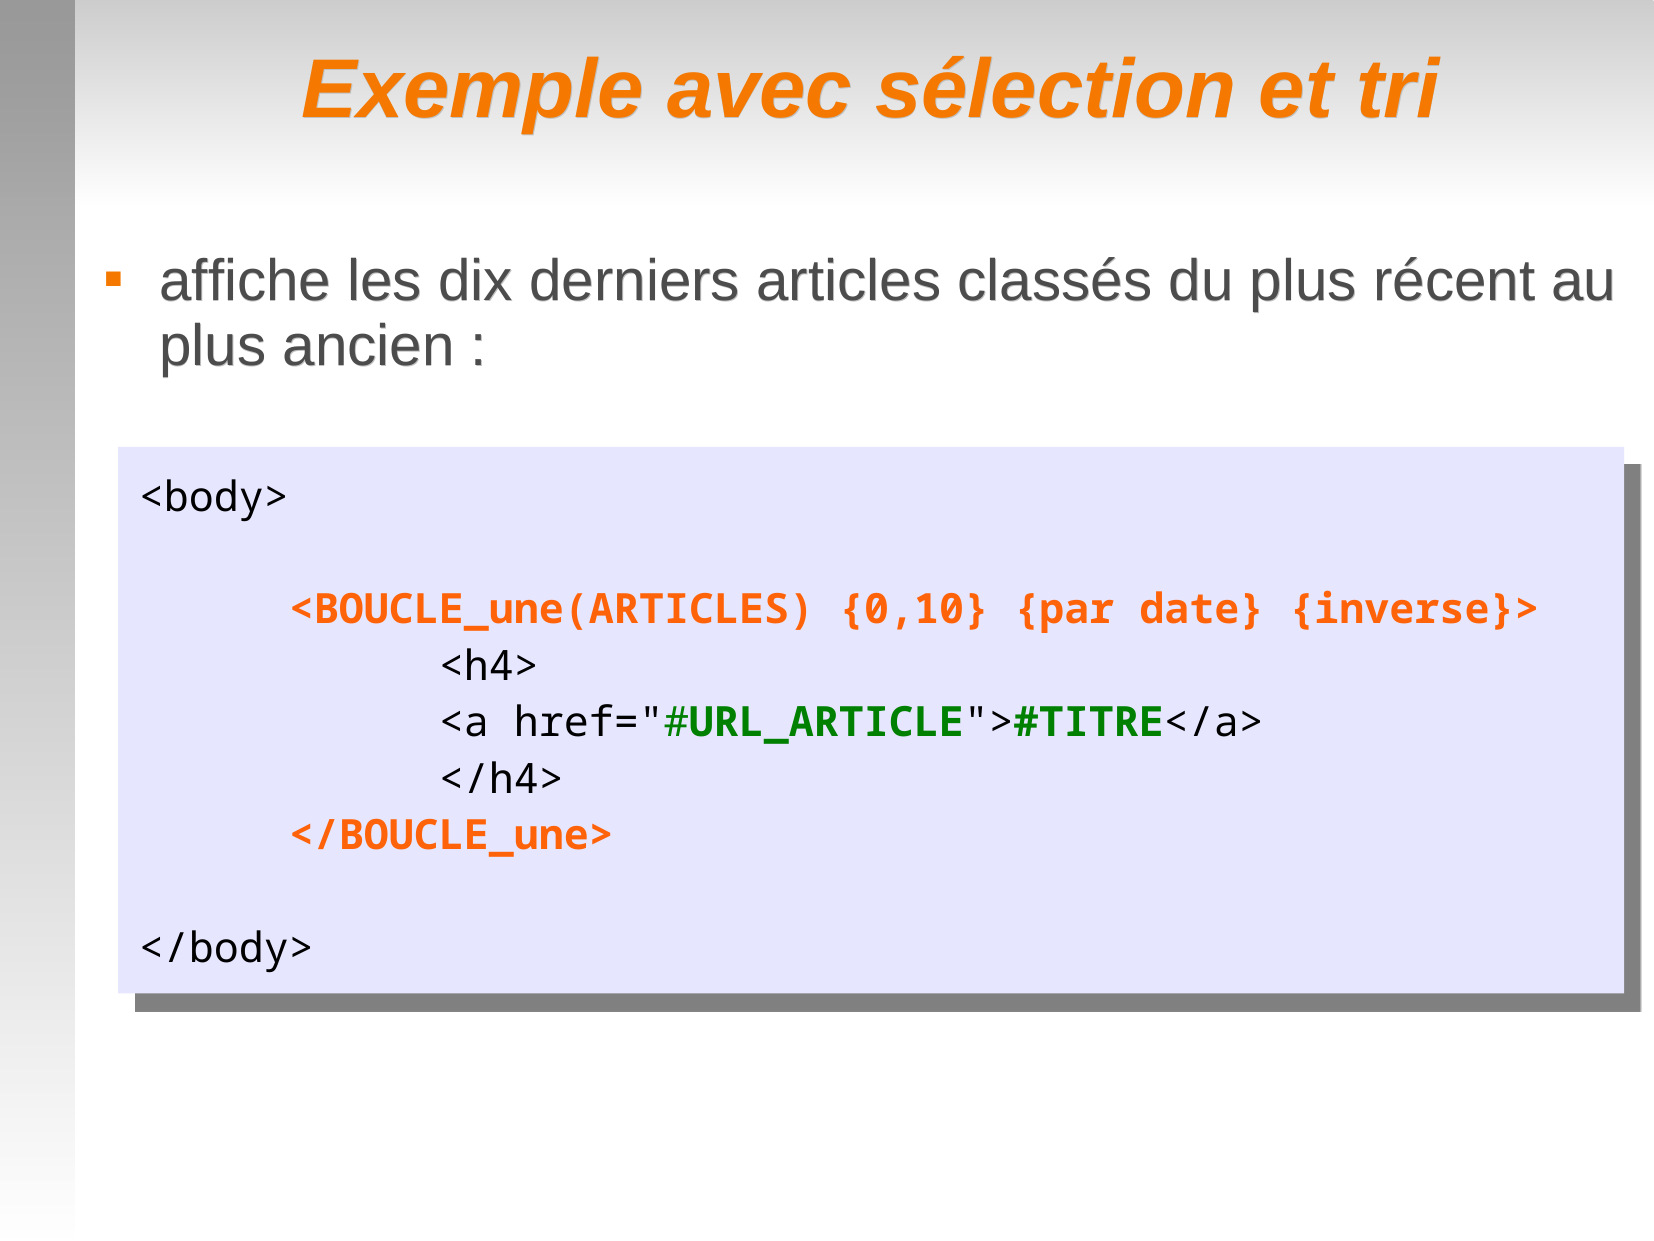

# Exemple avec sélection et tri
affiche les dix derniers articles classés du plus récent au plus ancien :
<body>
	<BOUCLE_une(ARTICLES) {0,10} {par date} {inverse}>
		<h4>
		<a href="#URL_ARTICLE">#TITRE</a>
		</h4>
	</BOUCLE_une>
</body>